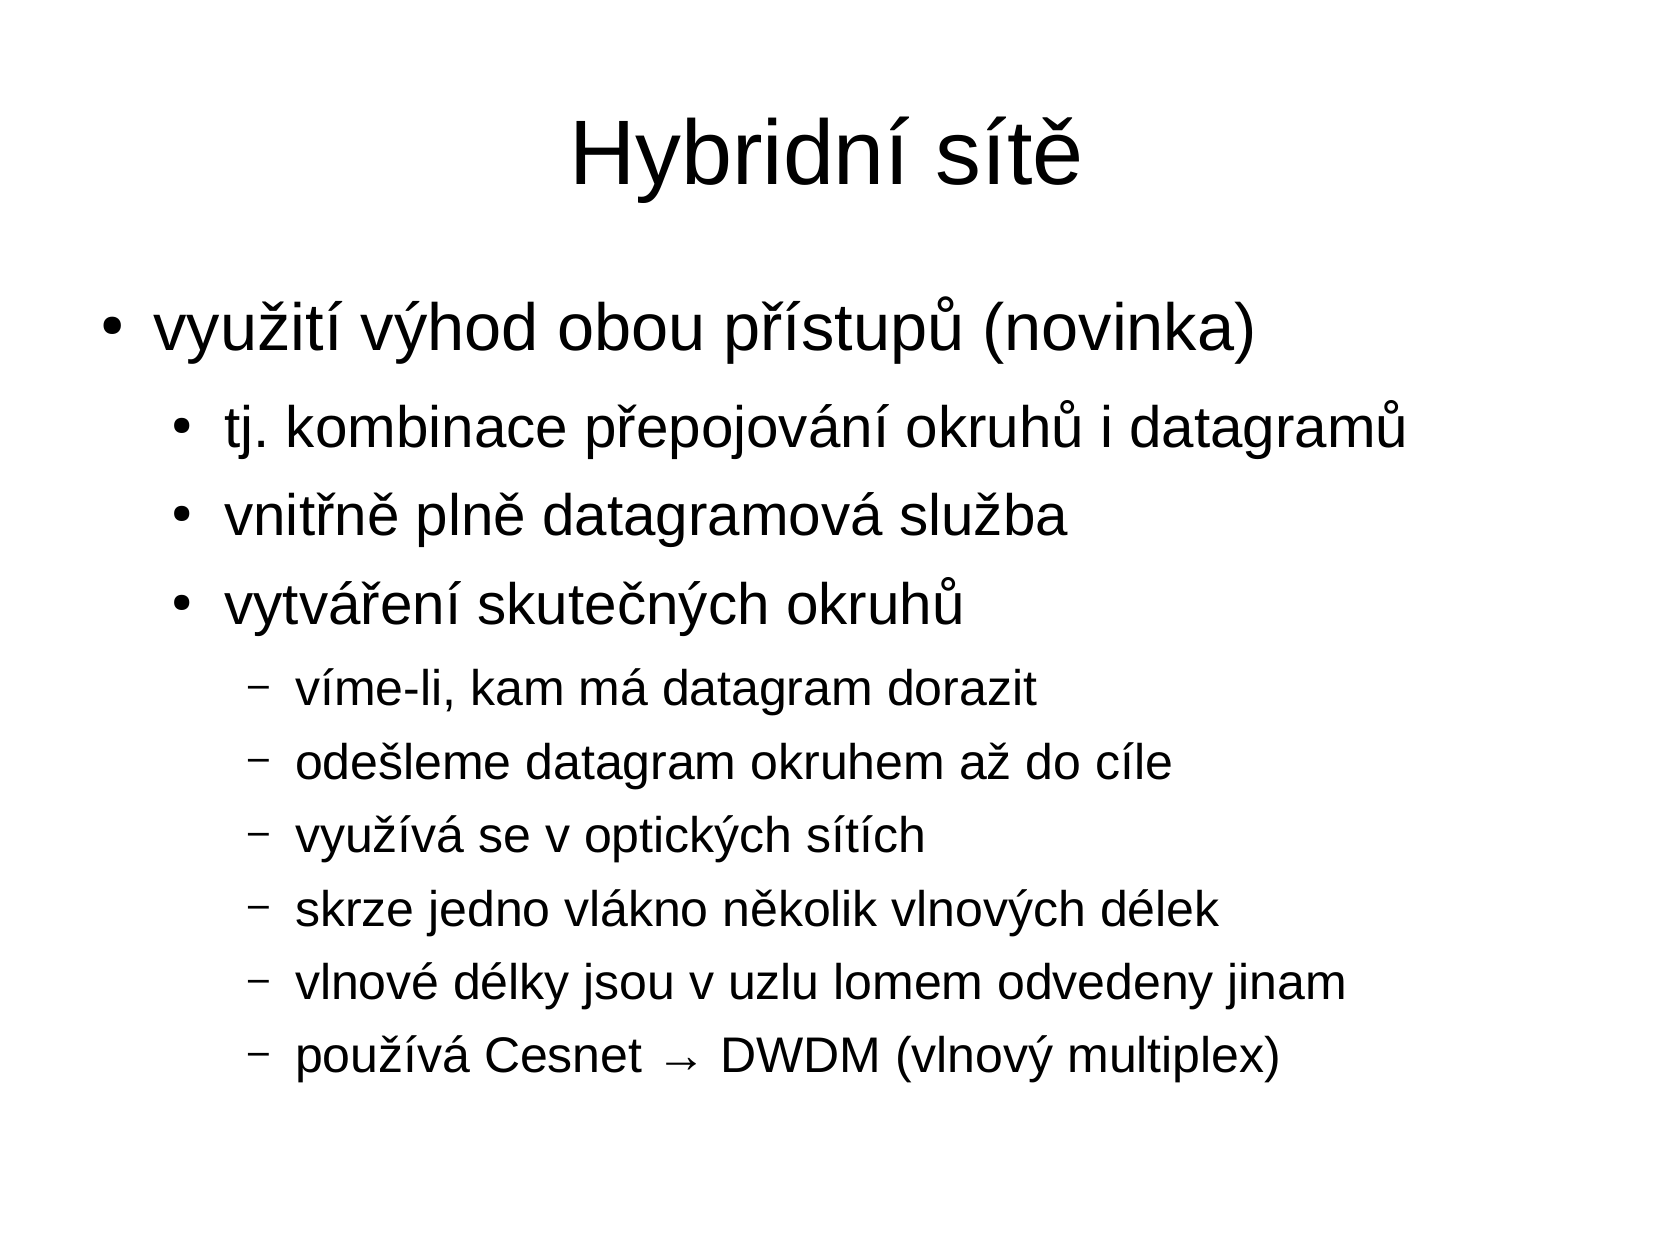

# Hybridní sítě
využití výhod obou přístupů (novinka)
tj. kombinace přepojování okruhů i datagramů
vnitřně plně datagramová služba
vytváření skutečných okruhů
víme-li, kam má datagram dorazit
odešleme datagram okruhem až do cíle
využívá se v optických sítích
skrze jedno vlákno několik vlnových délek
vlnové délky jsou v uzlu lomem odvedeny jinam
používá Cesnet → DWDM (vlnový multiplex)